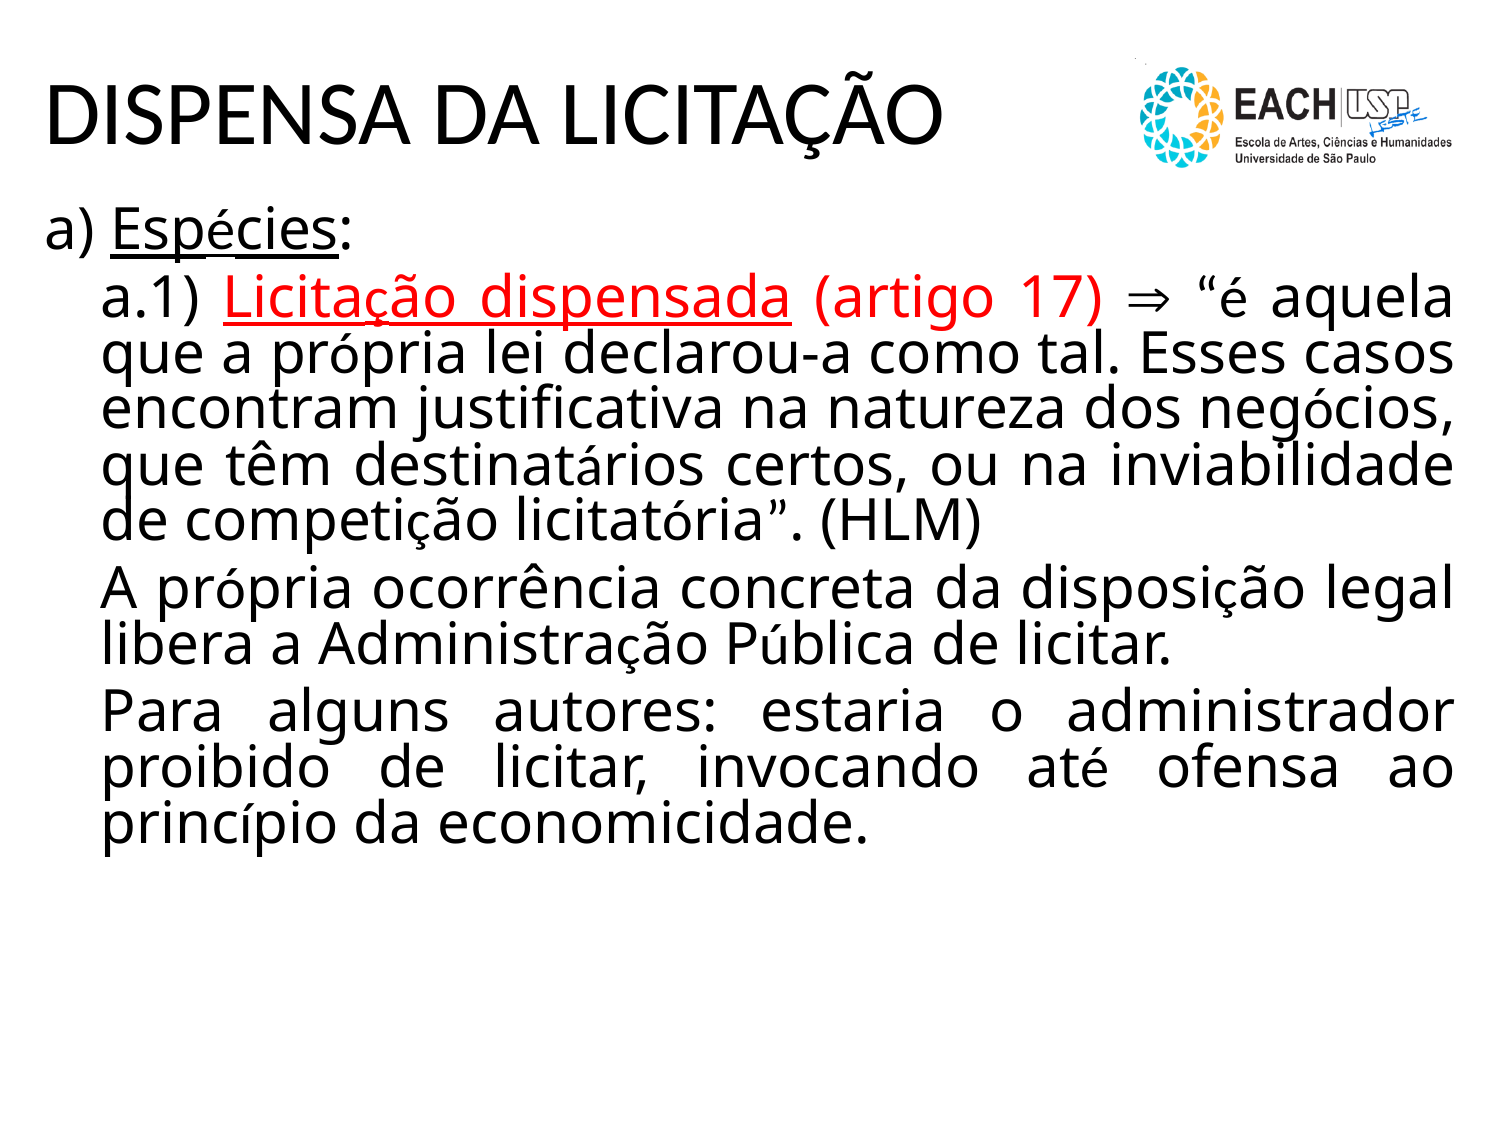

DISPENSA DA LICITAÇÃO
# a) Espécies:
	a.1) Licitação dispensada (artigo 17)  “é aquela que a própria lei declarou-a como tal. Esses casos encontram justificativa na natureza dos negócios, que têm destinatários certos, ou na inviabilidade de competição licitatória”. (HLM)
	A própria ocorrência concreta da disposição legal libera a Administração Pública de licitar.
	Para alguns autores: estaria o administrador proibido de licitar, invocando até ofensa ao princípio da economicidade.